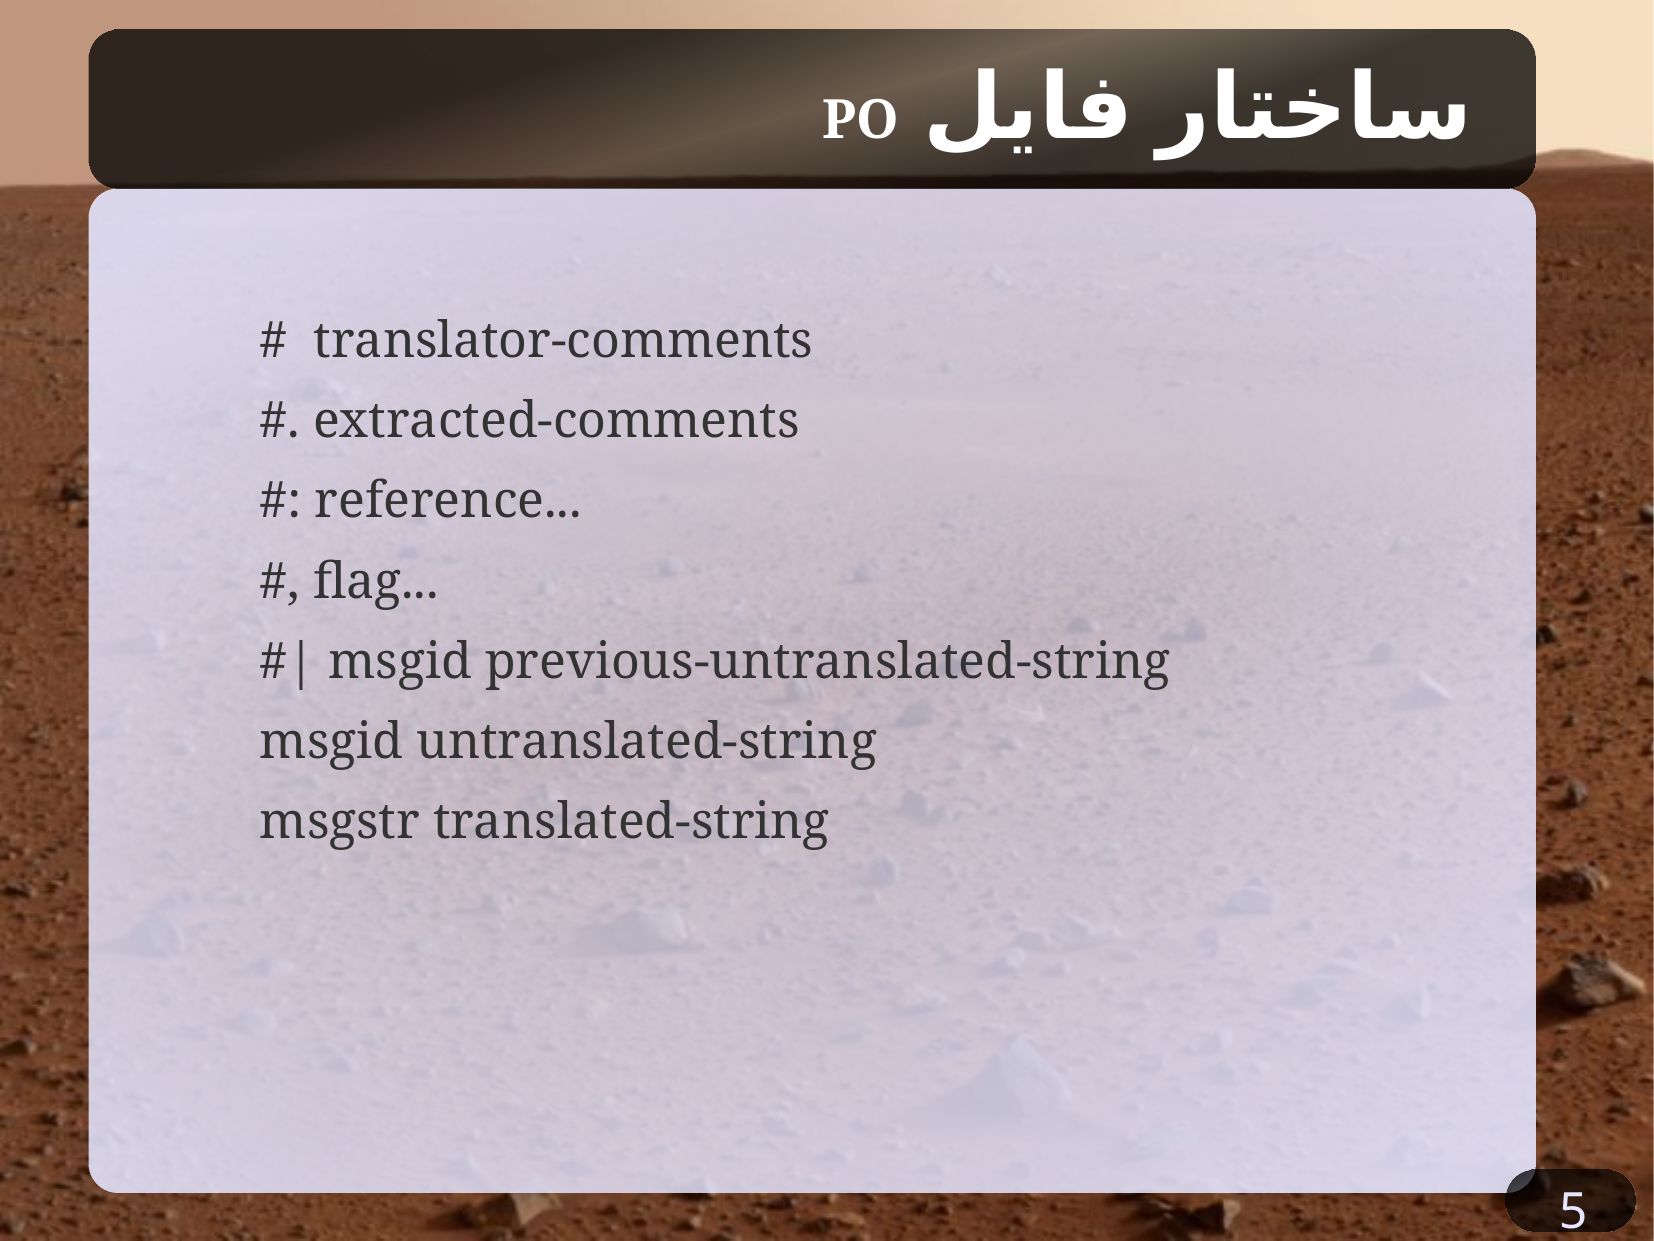

# ساختار فایل PO
# translator-comments
#. extracted-comments
#: reference...
#, flag...
#| msgid previous-untranslated-string
msgid untranslated-string
msgstr translated-string